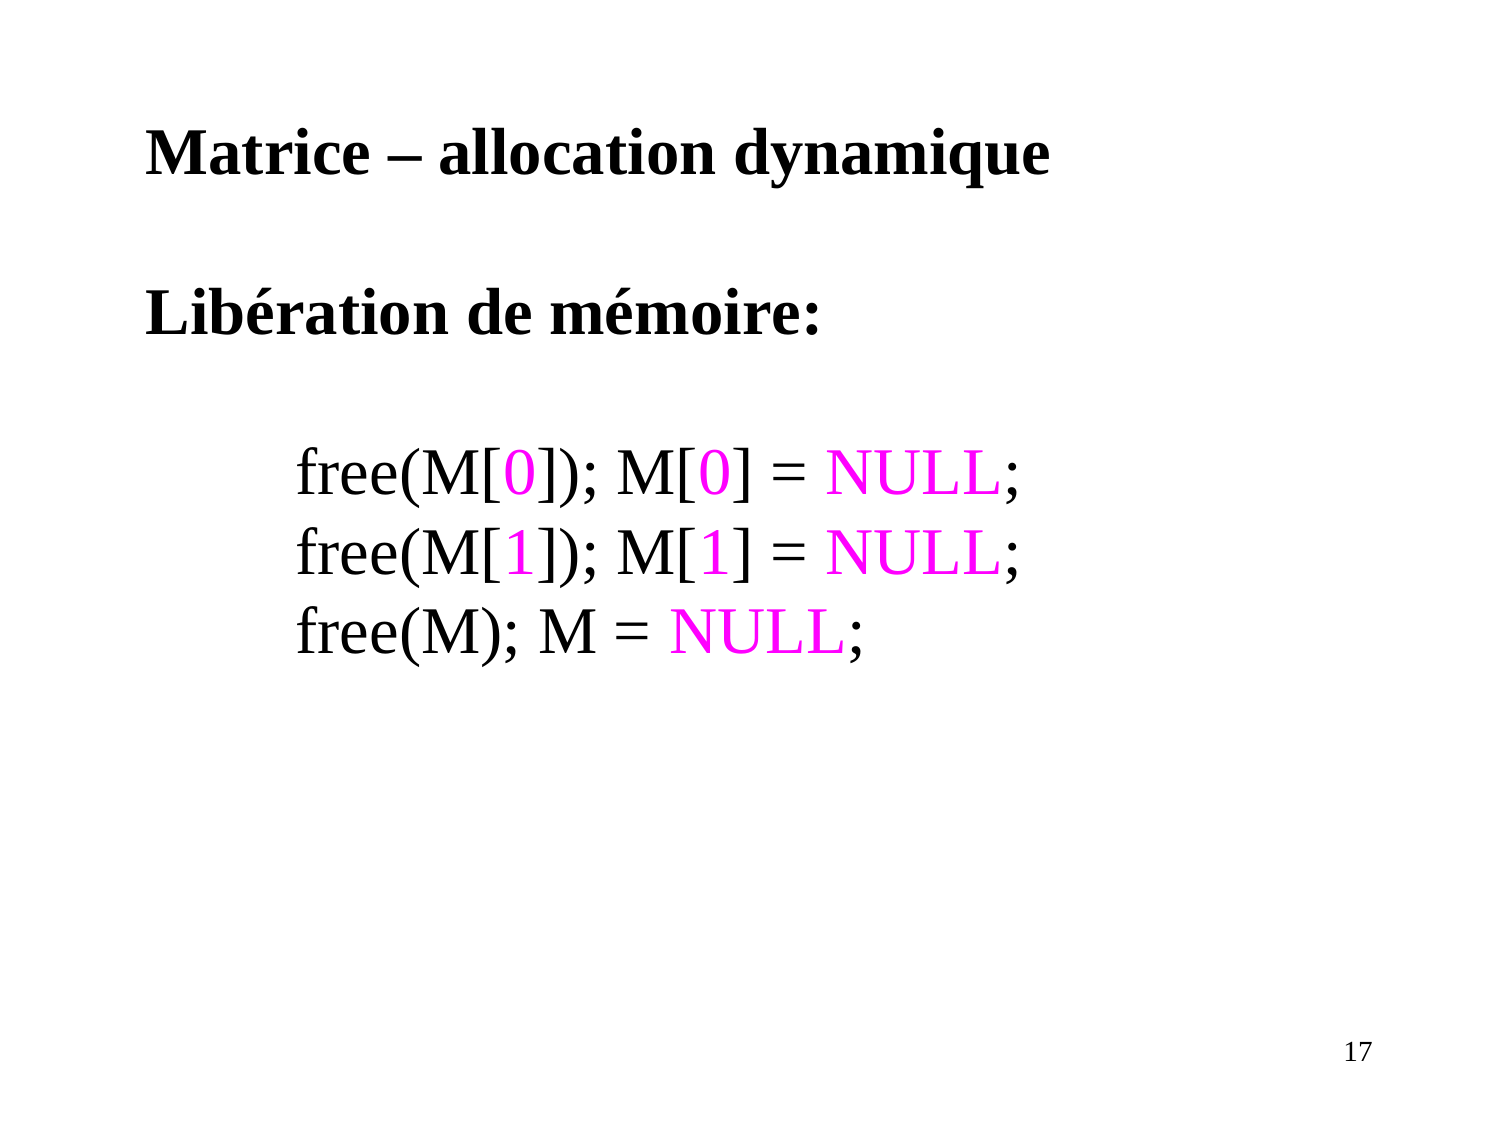

Matrice – allocation dynamique
Libération de mémoire:
	free(M[0]); M[0] = NULL;
	free(M[1]); M[1] = NULL;
	free(M); M = NULL;
17